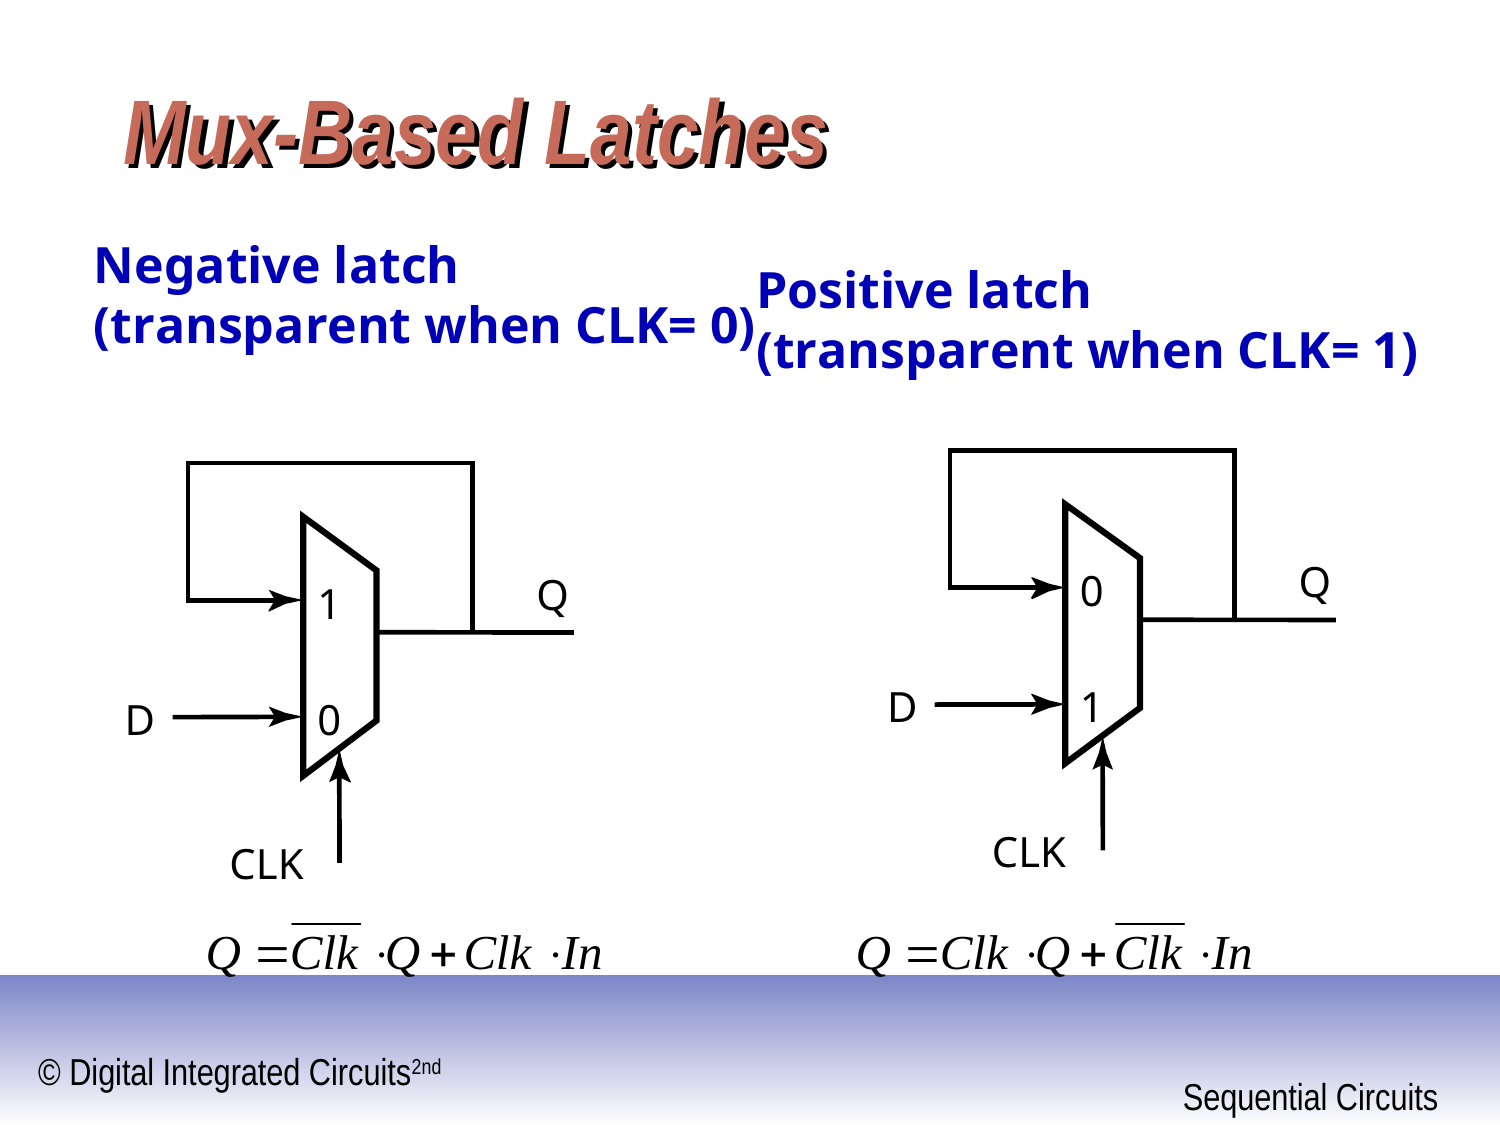

# Mux-Based Latches
Negative latch
(transparent when CLK= 0)
Positive latch
(transparent when CLK= 1)
Q
0
D
1
CLK
Q
1
D
0
CLK